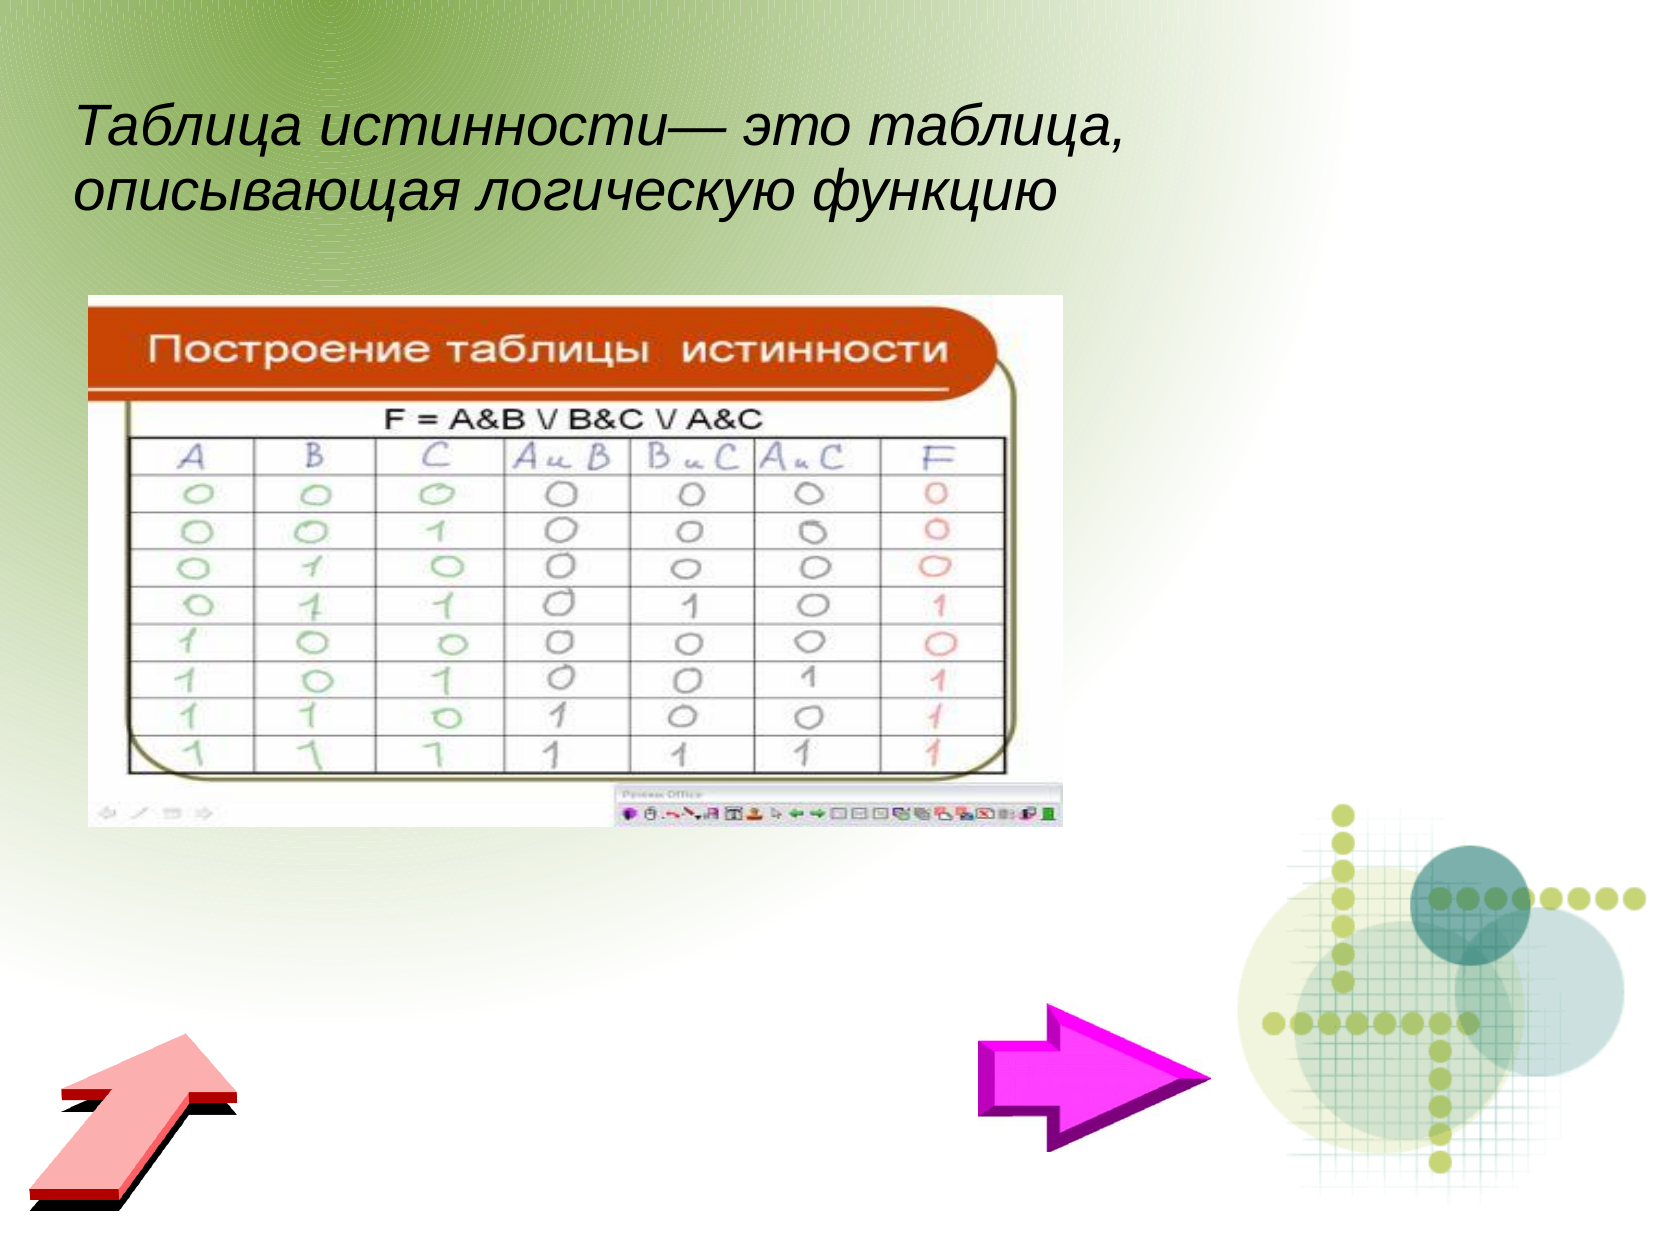

Таблица истинности— это таблица, описывающая логическую функцию